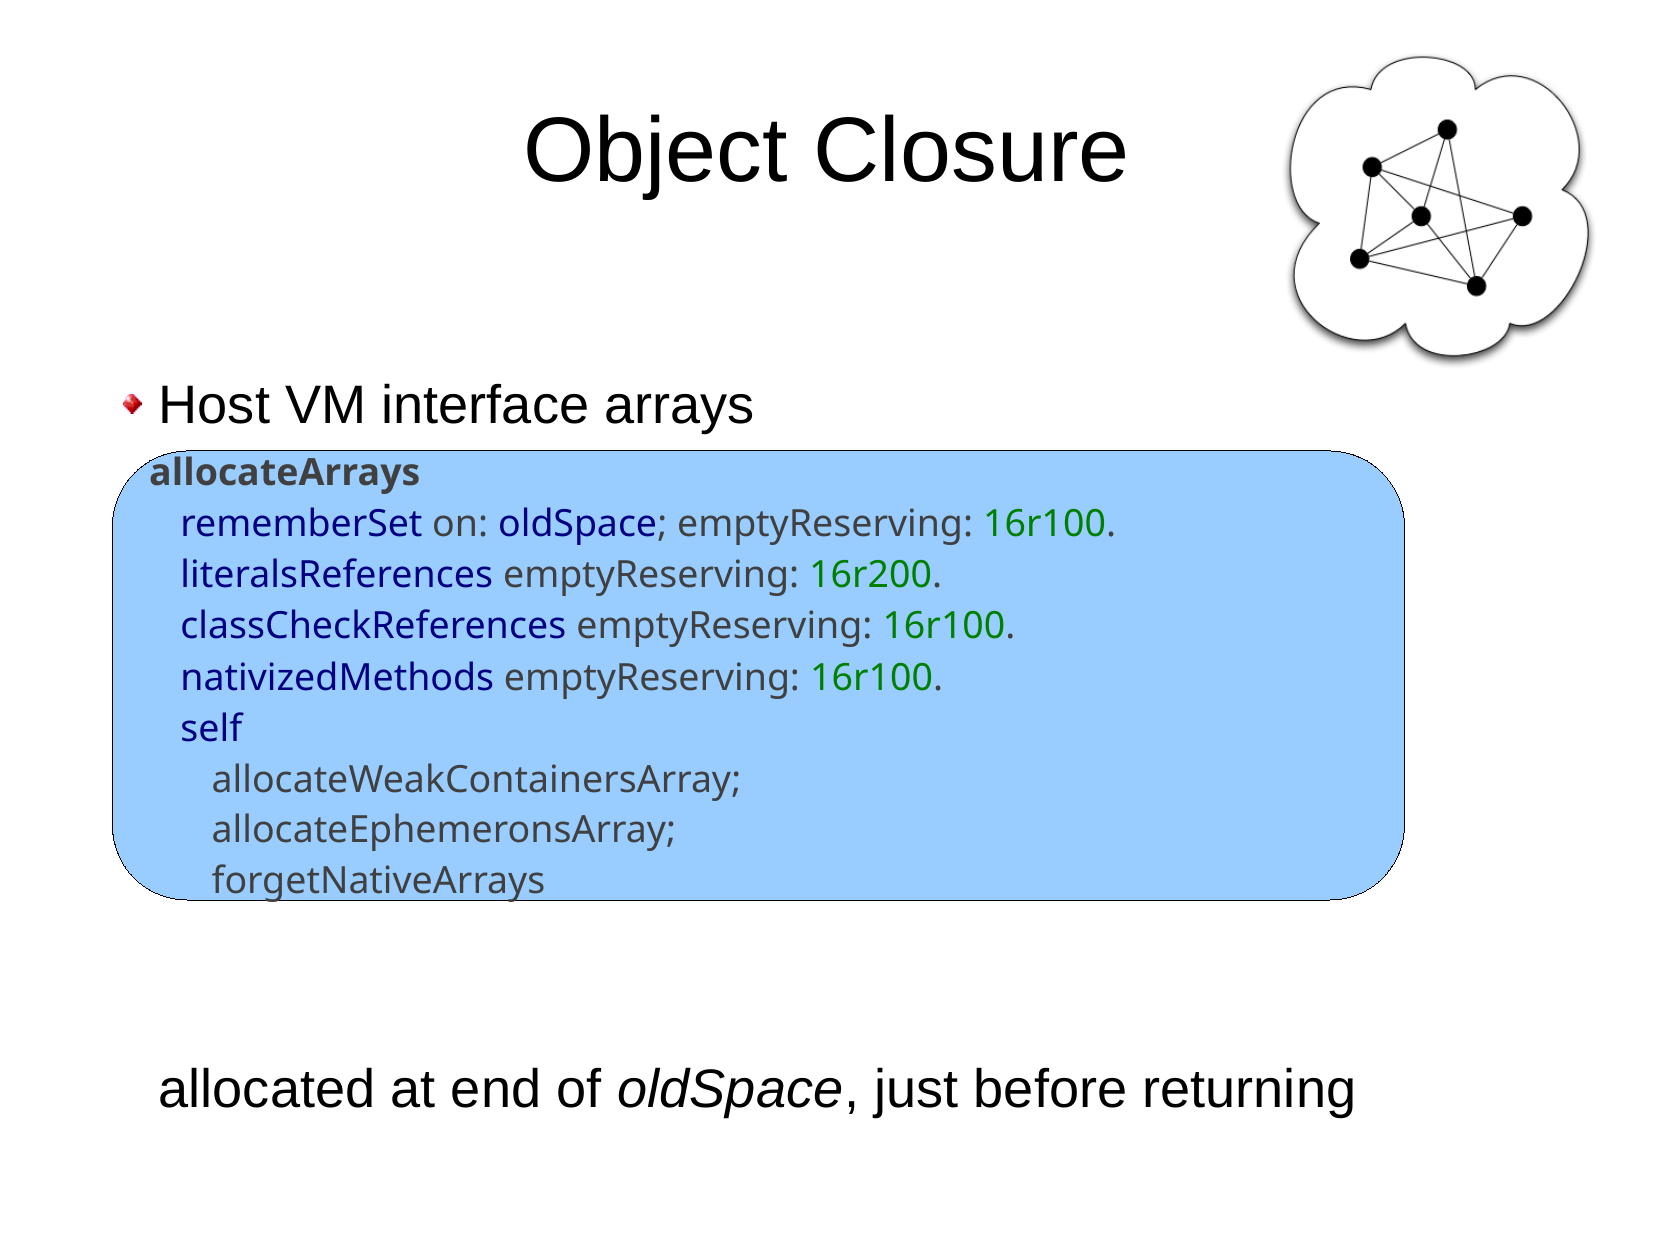

Object Closure
Host VM interface arrays
allocateArrays
	rememberSet on: oldSpace; emptyReserving: 16r100.
	literalsReferences emptyReserving: 16r200.
	classCheckReferences emptyReserving: 16r100.
	nativizedMethods emptyReserving: 16r100.
	self
		allocateWeakContainersArray;
		allocateEphemeronsArray;
		forgetNativeArrays
allocated at end of oldSpace, just before returning